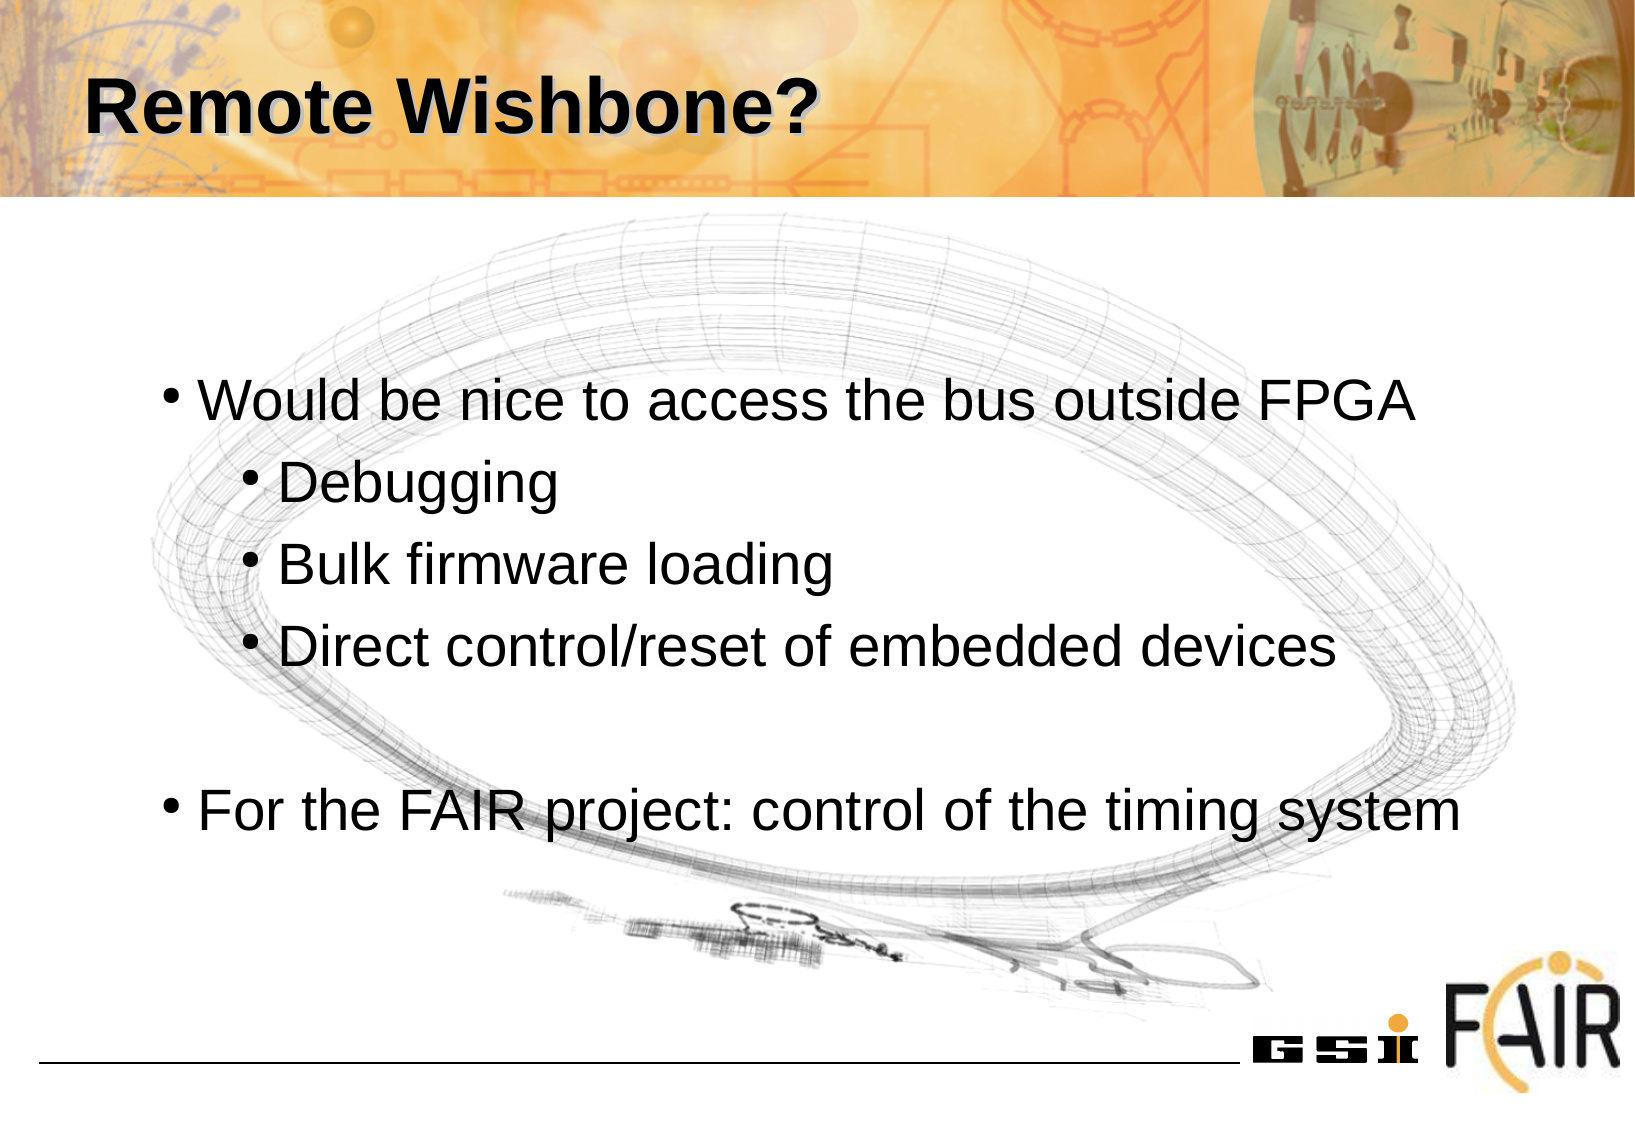

# Remote Wishbone?
 Would be nice to access the bus outside FPGA
 Debugging
 Bulk firmware loading
 Direct control/reset of embedded devices
 For the FAIR project: control of the timing system